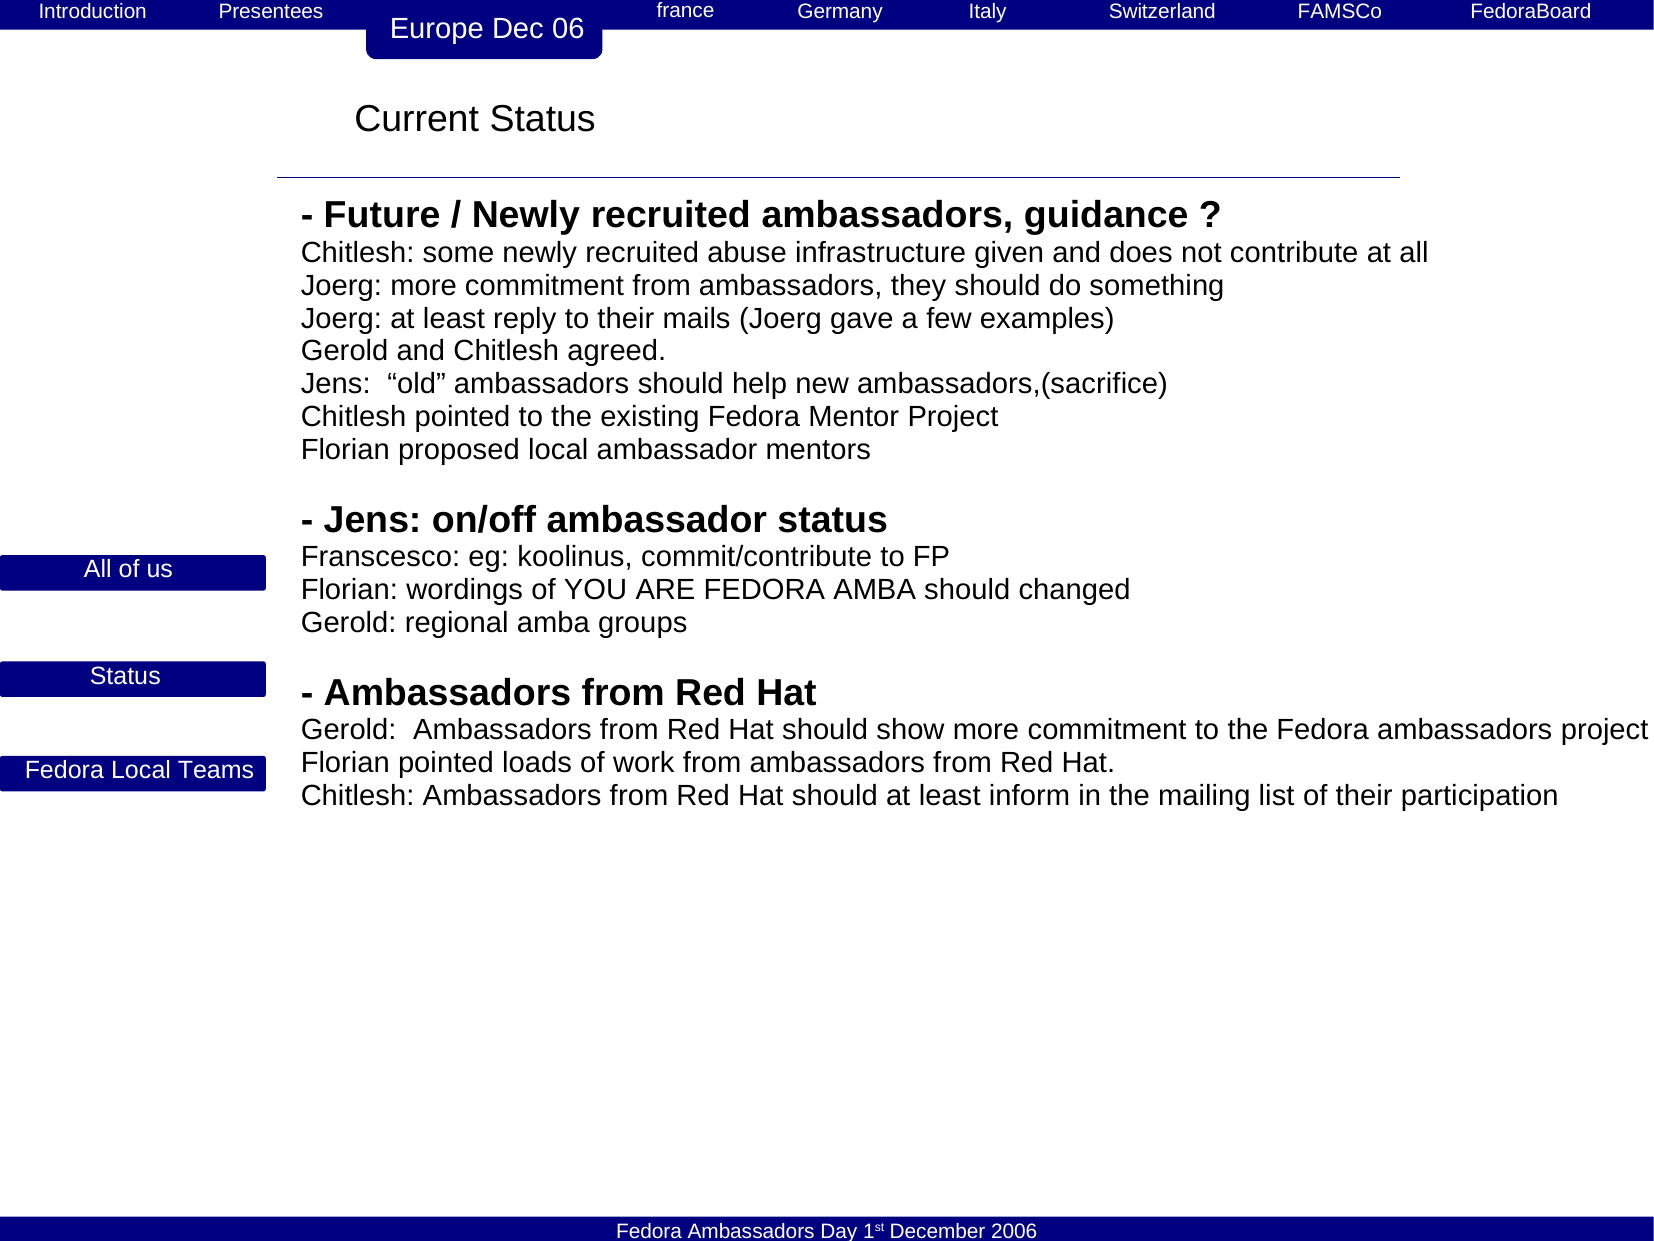

Europe Dec 06
Current Status
- Future / Newly recruited ambassadors, guidance ?
Chitlesh: some newly recruited abuse infrastructure given and does not contribute at all
Joerg: more commitment from ambassadors, they should do something
Joerg: at least reply to their mails (Joerg gave a few examples)
Gerold and Chitlesh agreed.
Jens: “old” ambassadors should help new ambassadors,(sacrifice)
Chitlesh pointed to the existing Fedora Mentor Project
Florian proposed local ambassador mentors
- Jens: on/off ambassador status
Franscesco: eg: koolinus, commit/contribute to FP
Florian: wordings of YOU ARE FEDORA AMBA should changed
Gerold: regional amba groups
- Ambassadors from Red Hat
Gerold: Ambassadors from Red Hat should show more commitment to the Fedora ambassadors project
Florian pointed loads of work from ambassadors from Red Hat.
Chitlesh: Ambassadors from Red Hat should at least inform in the mailing list of their participation
All of us
Status
Fedora Local Teams